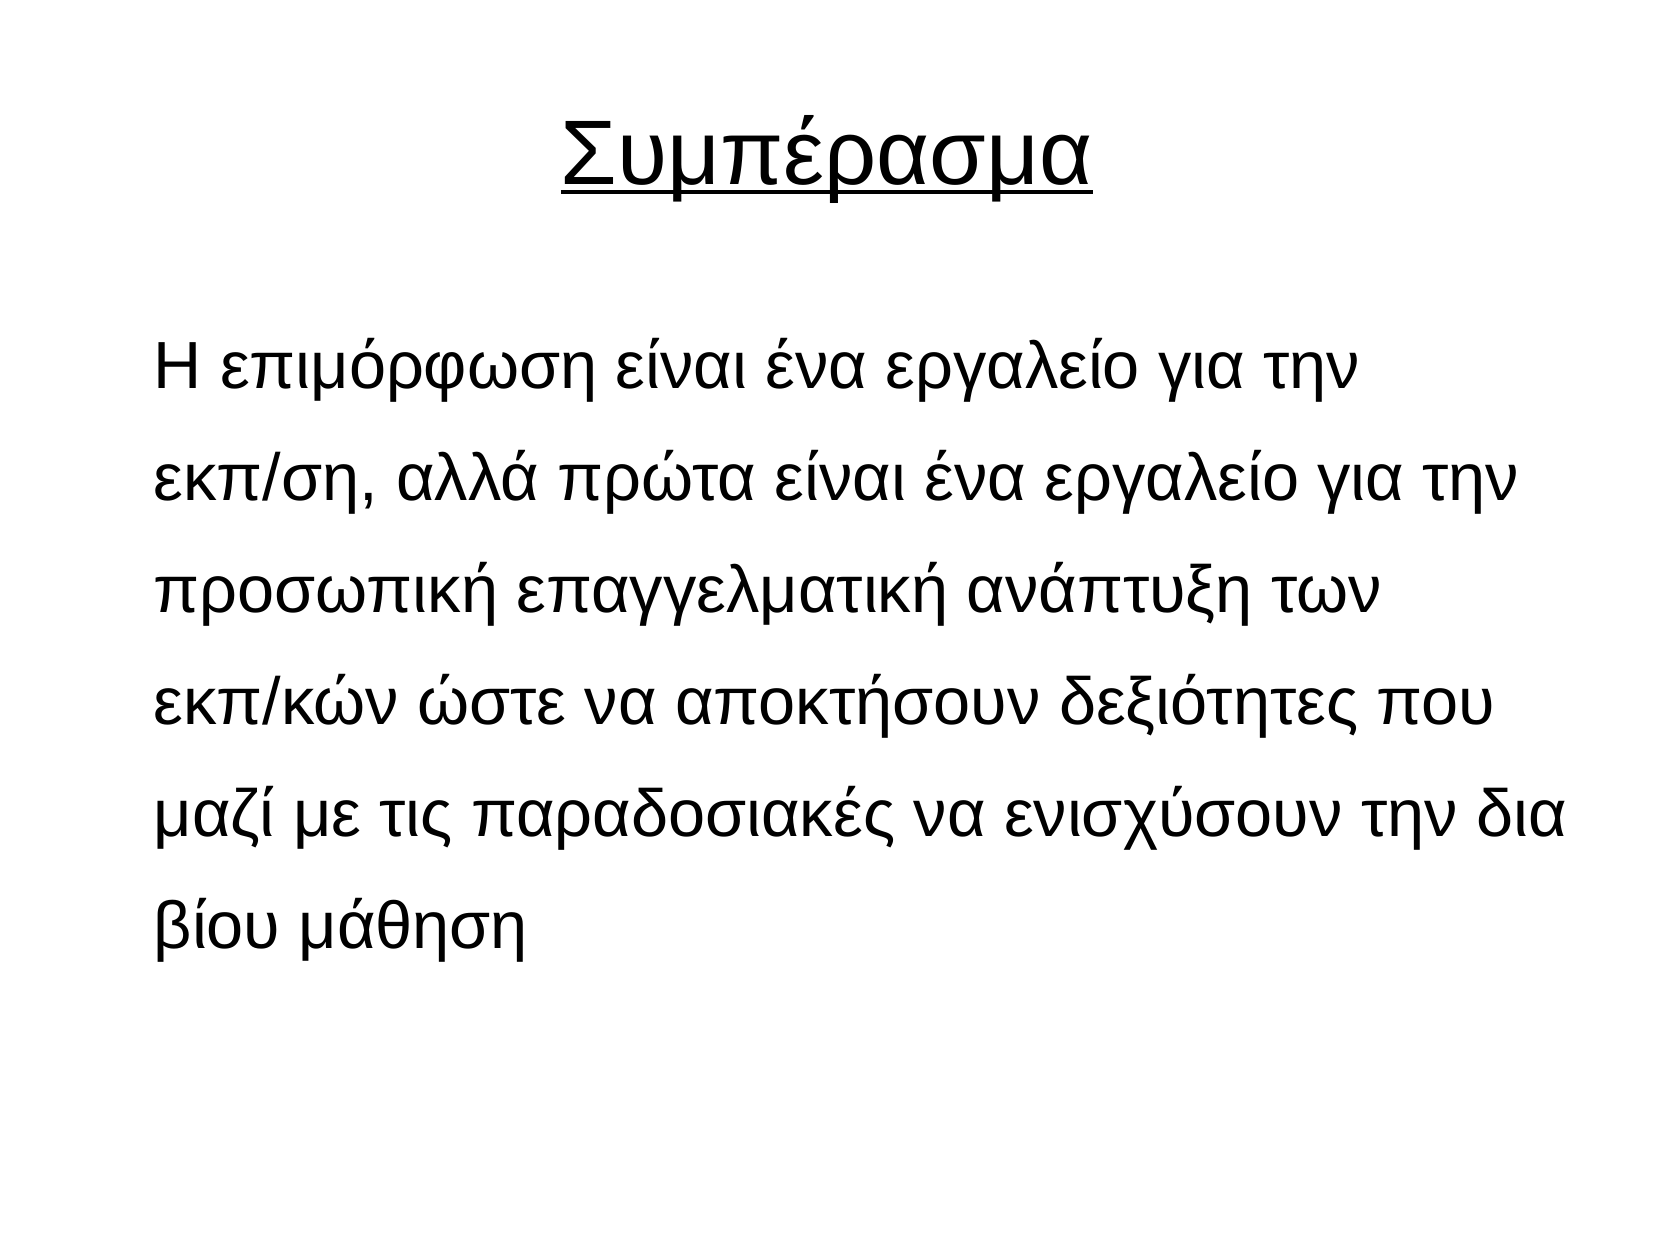

# Συμπέρασμα
Η επιμόρφωση είναι ένα εργαλείο για την εκπ/ση, αλλά πρώτα είναι ένα εργαλείο για την προσωπική επαγγελματική ανάπτυξη των εκπ/κών ώστε να αποκτήσουν δεξιότητες που μαζί με τις παραδοσιακές να ενισχύσουν την δια βίου μάθηση